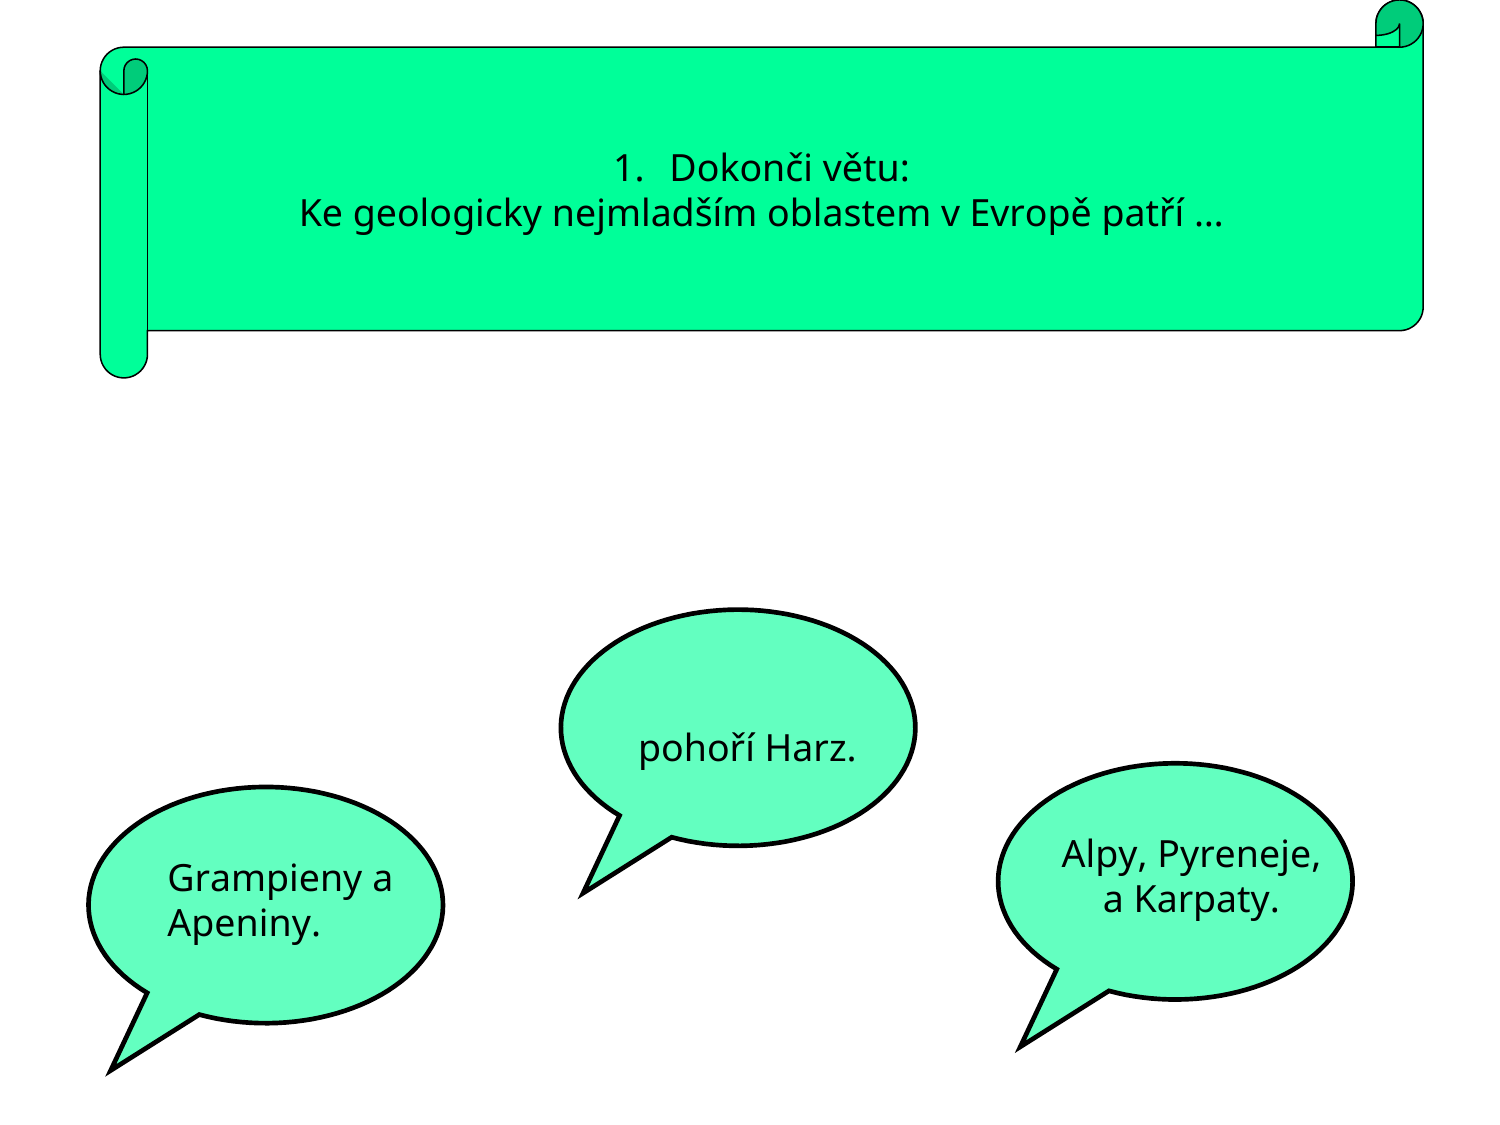

Dokonči větu:
Ke geologicky nejmladším oblastem v Evropě patří …
pohoří Harz.
Alpy, Pyreneje,
a Karpaty.
Grampieny a
Apeniny.